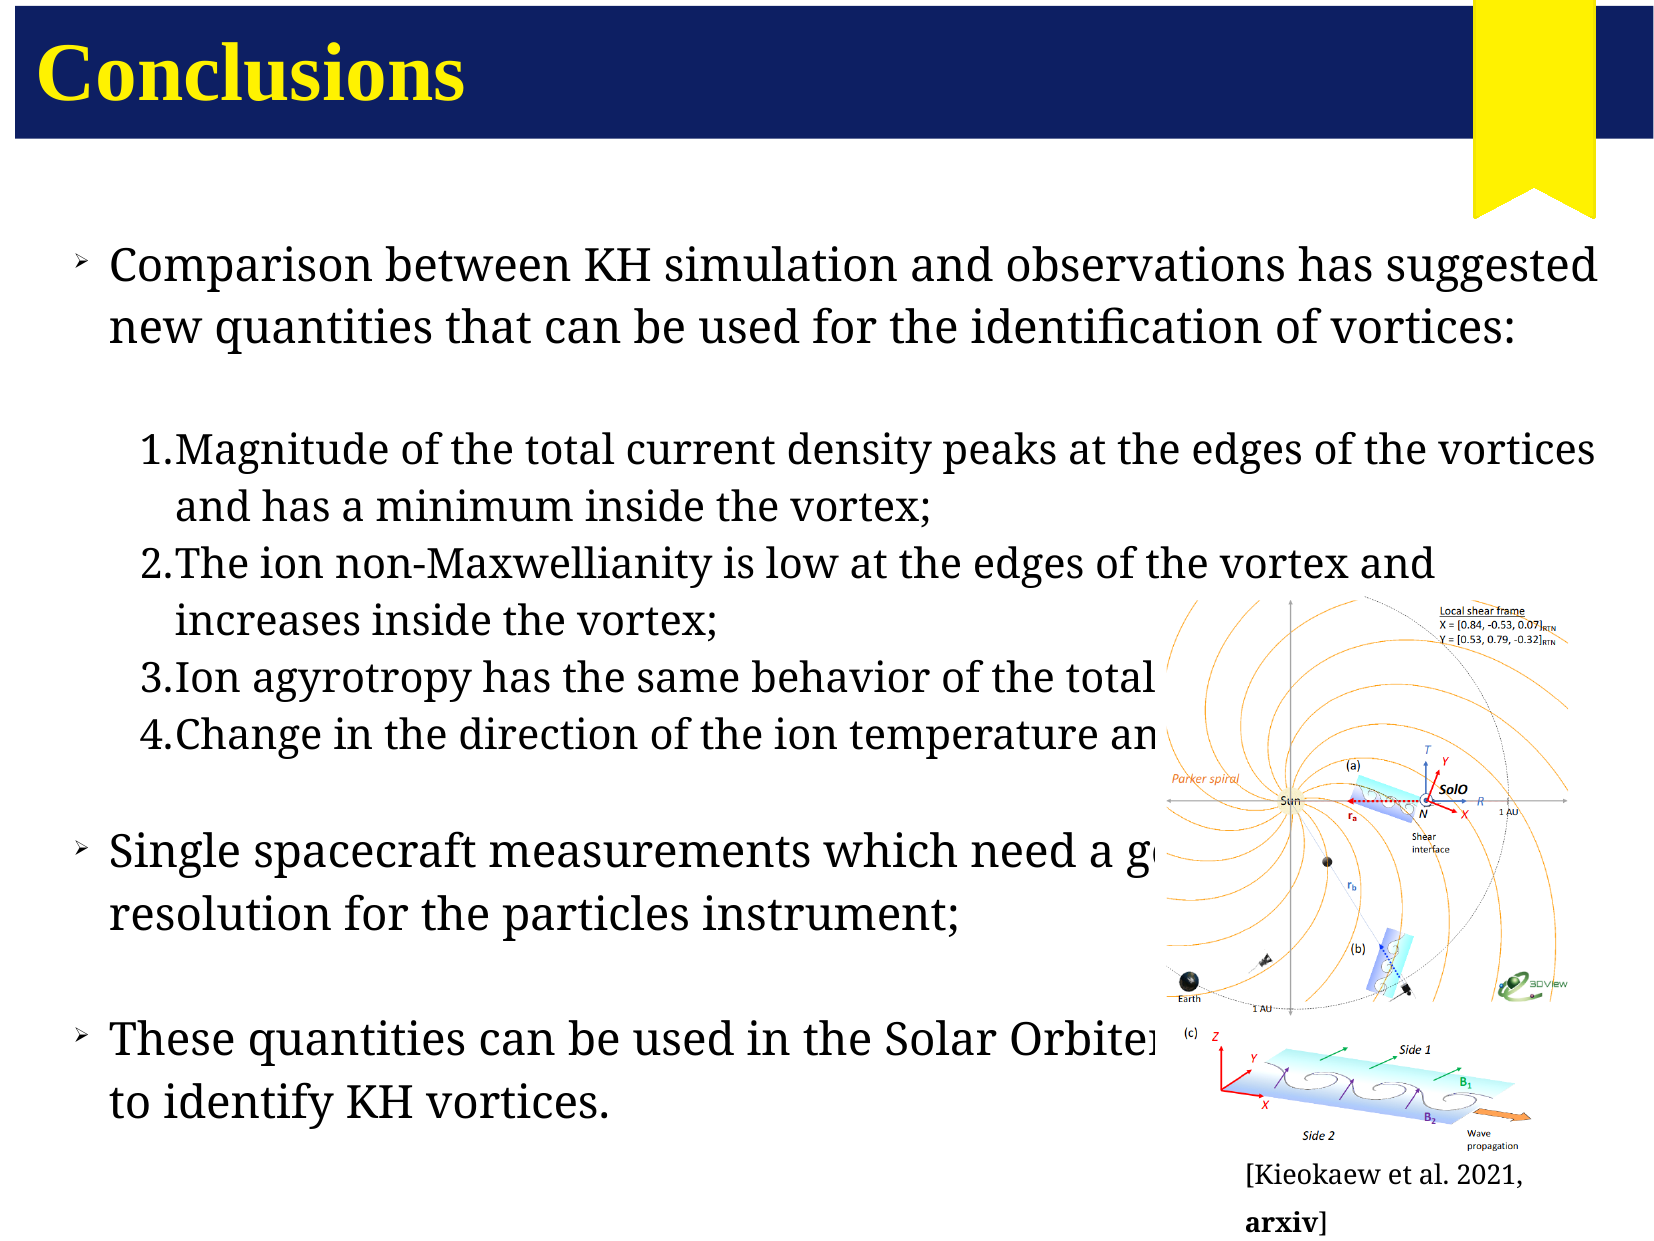

# Conclusions
Comparison between KH simulation and observations has suggested new quantities that can be used for the identification of vortices:
Magnitude of the total current density peaks at the edges of the vortices and has a minimum inside the vortex;
The ion non-Maxwellianity is low at the edges of the vortex and increases inside the vortex;
Ion agyrotropy has the same behavior of the total current density;
Change in the direction of the ion temperature anisotropy;
Single spacecraft measurements which need a good
resolution for the particles instrument;
These quantities can be used in the Solar Orbiter mission
to identify KH vortices.
[Kieokaew et al. 2021, arxiv]